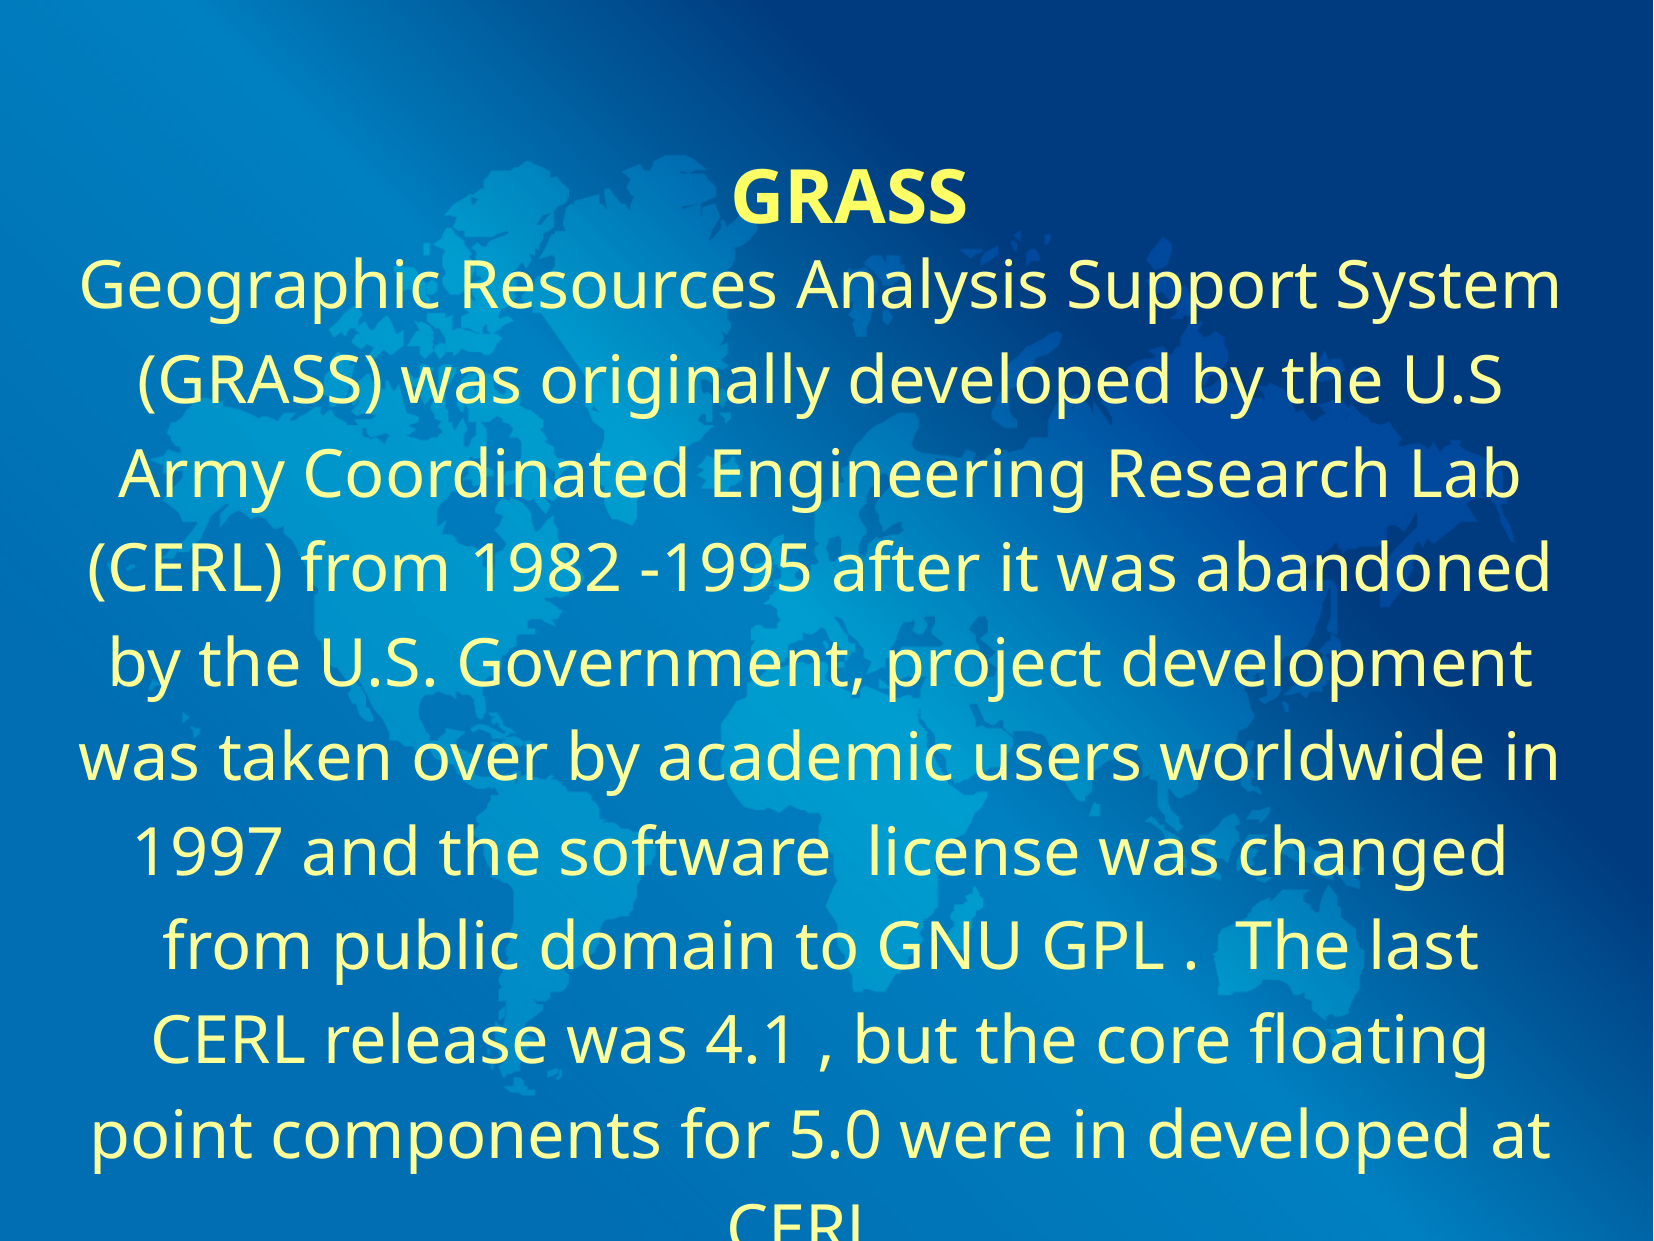

# GRASS
Geographic Resources Analysis Support System (GRASS) was originally developed by the U.S Army Coordinated Engineering Research Lab (CERL) from 1982 -1995 after it was abandoned by the U.S. Government, project development was taken over by academic users worldwide in 1997 and the software license was changed from public domain to GNU GPL . The last CERL release was 4.1 , but the core floating point components for 5.0 were in developed at CERL